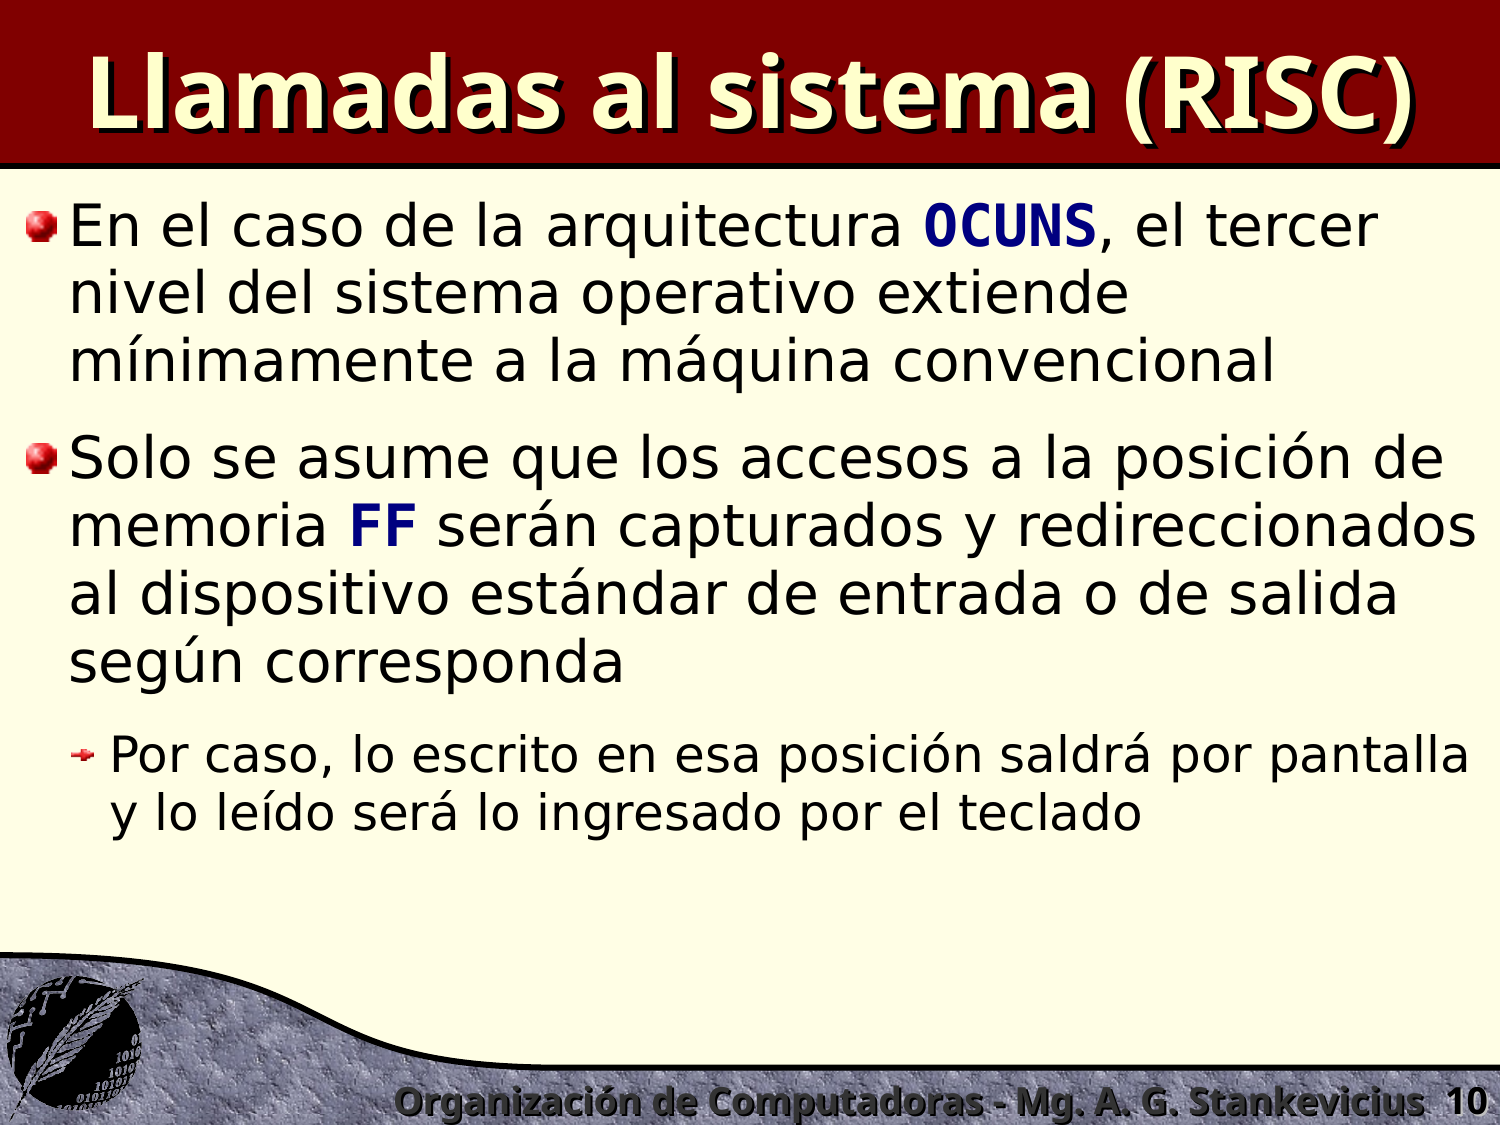

# Llamadas al sistema (RISC)
En el caso de la arquitectura OCUNS, el tercer nivel del sistema operativo extiende mínimamente a la máquina convencional
Solo se asume que los accesos a la posición de memoria FF serán capturados y redireccionados al dispositivo estándar de entrada o de salida según corresponda
Por caso, lo escrito en esa posición saldrá por pantalla y lo leído será lo ingresado por el teclado
10